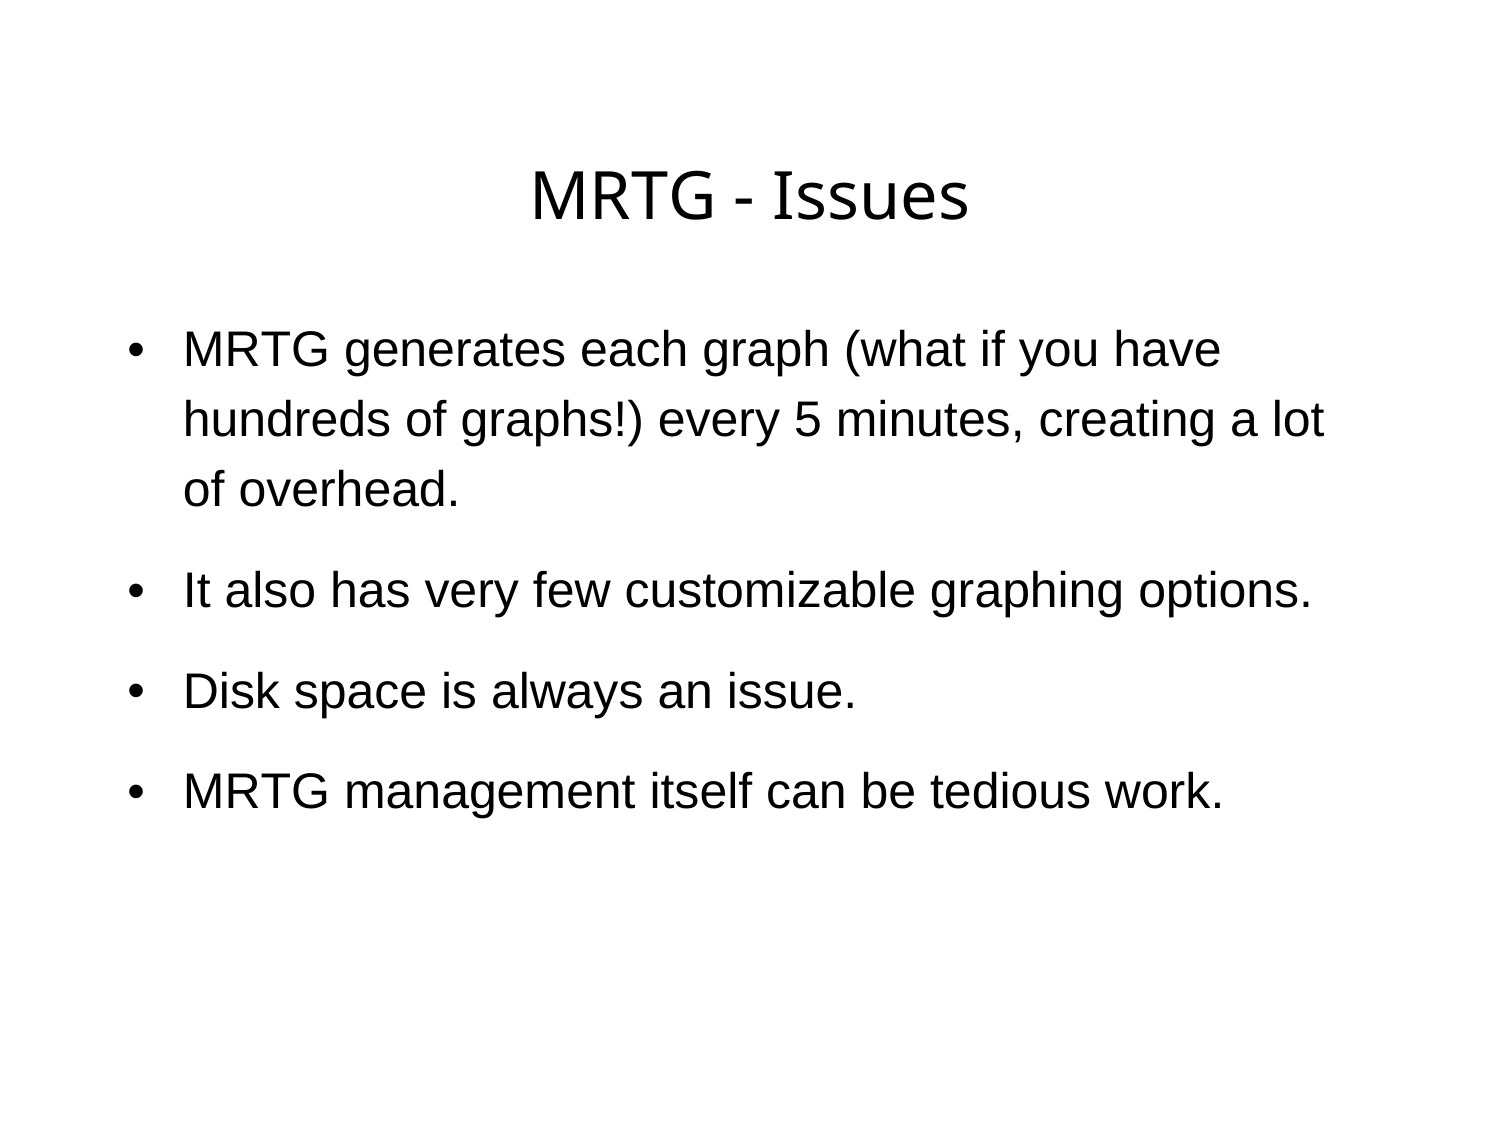

# MRTG - Issues
MRTG generates each graph (what if you have hundreds of graphs!) every 5 minutes, creating a lot of overhead.
It also has very few customizable graphing options.
Disk space is always an issue.
MRTG management itself can be tedious work.